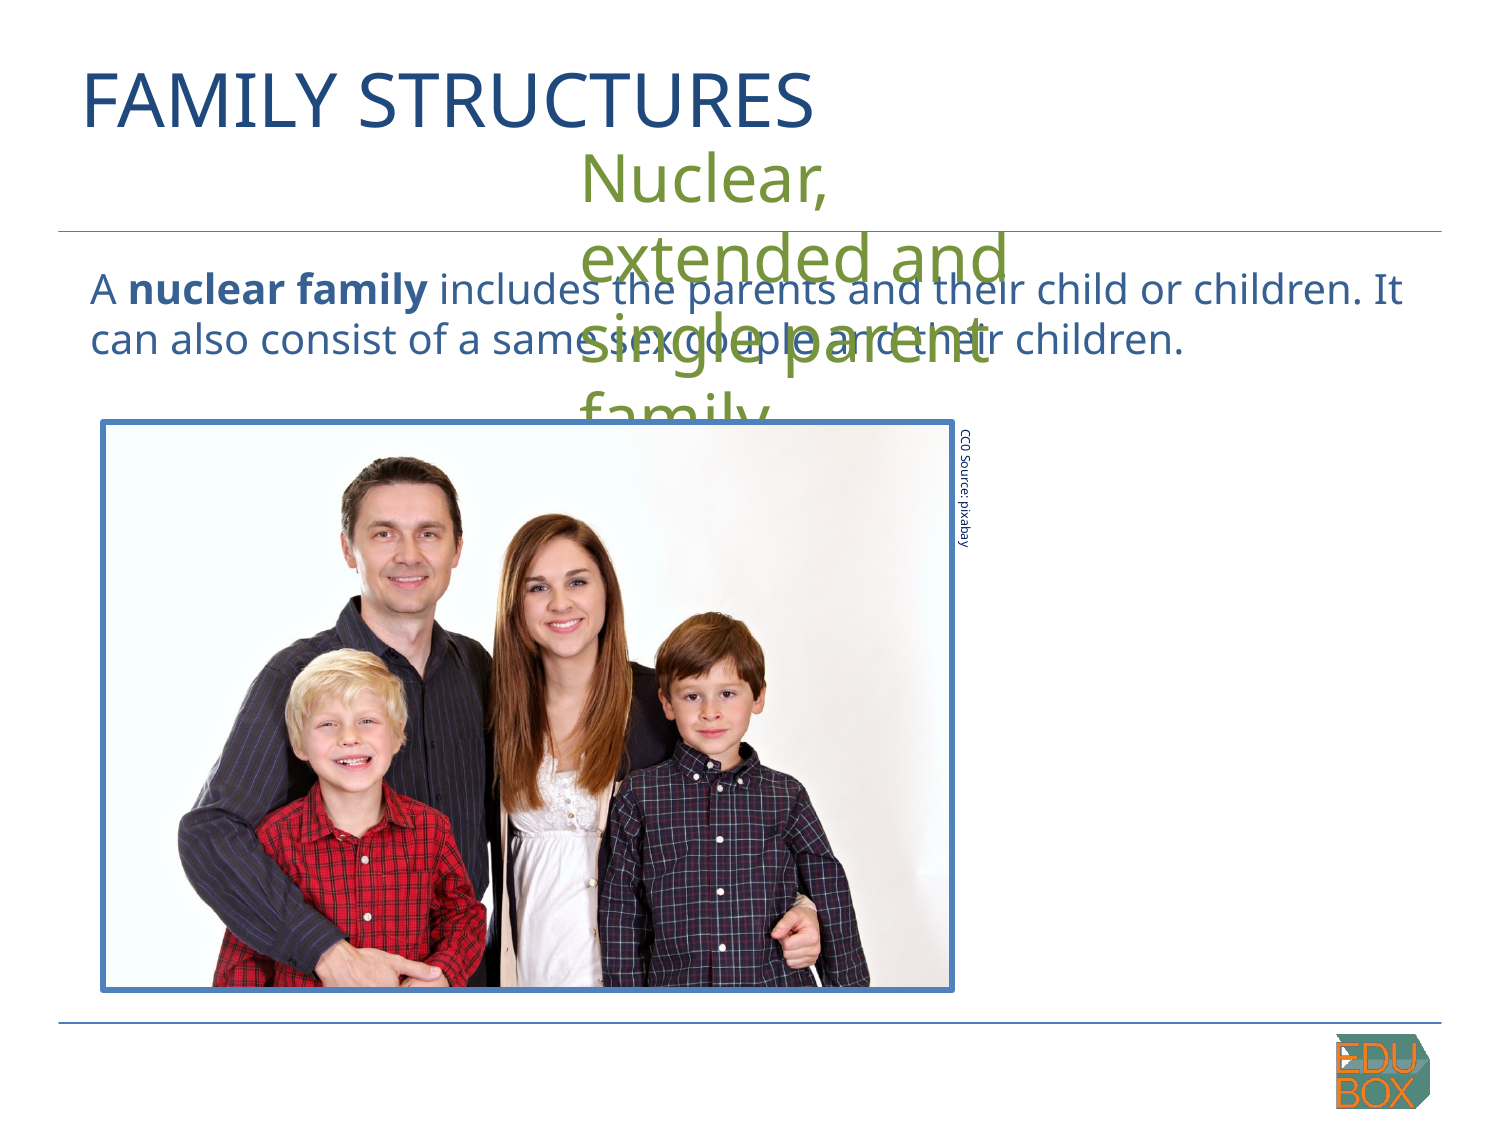

# FAMILY STRUCTURES
Nuclear, extended and single parent family
A nuclear family includes the parents and their child or children. It can also consist of a same sex couple and their children.
CC0 Source: pixabay